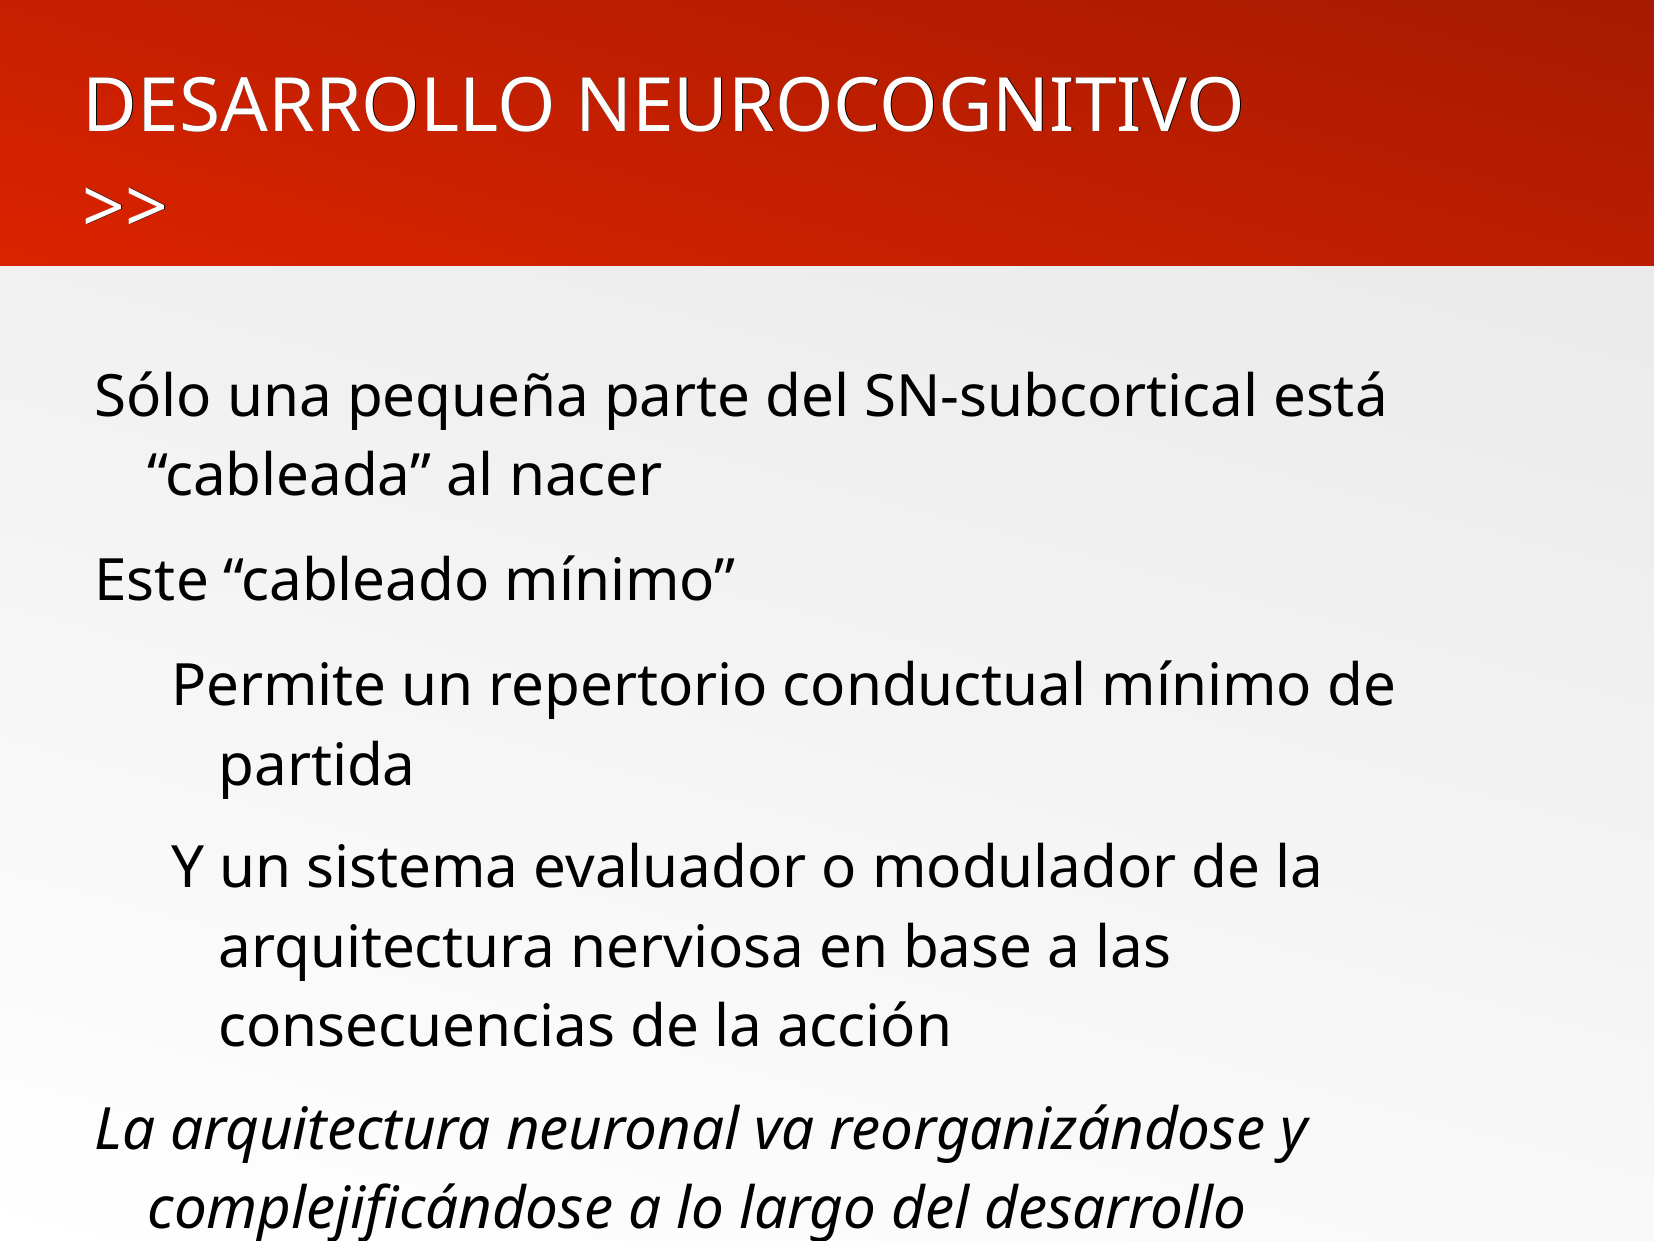

# DESARROLLO NEUROCOGNITIVO >>
Sólo una pequeña parte del SN-subcortical está “cableada” al nacer
Este “cableado mínimo”
Permite un repertorio conductual mínimo de partida
Y un sistema evaluador o modulador de la arquitectura nerviosa en base a las consecuencias de la acción
La arquitectura neuronal va reorganizándose y complejificándose a lo largo del desarrollo sensomotor, como resultado de su propia actividad situada y evaluada por sistemas de modulación sináptica que debilitan o refuerzan las conexiones sinápticas.